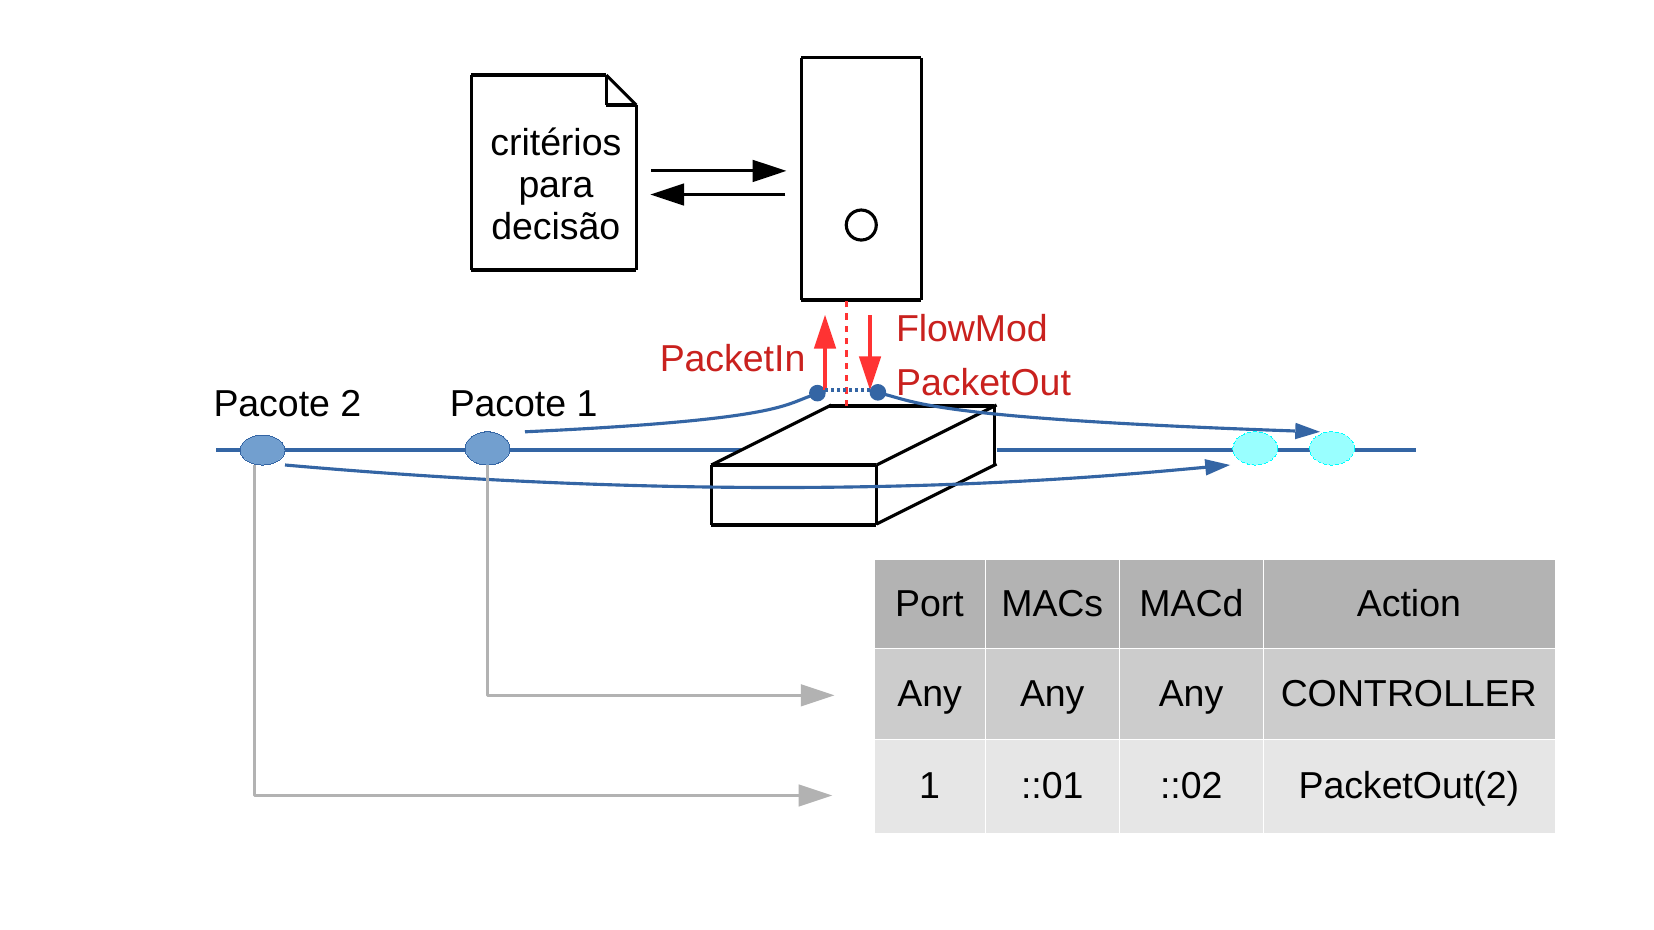

critérios
para
decisão
FlowMod
PacketIn
PacketOut
Pacote 2
Pacote 1
| Port | MACs | MACd | Action |
| --- | --- | --- | --- |
| Any | Any | Any | CONTROLLER |
| 1 | ::01 | ::02 | PacketOut(2) |